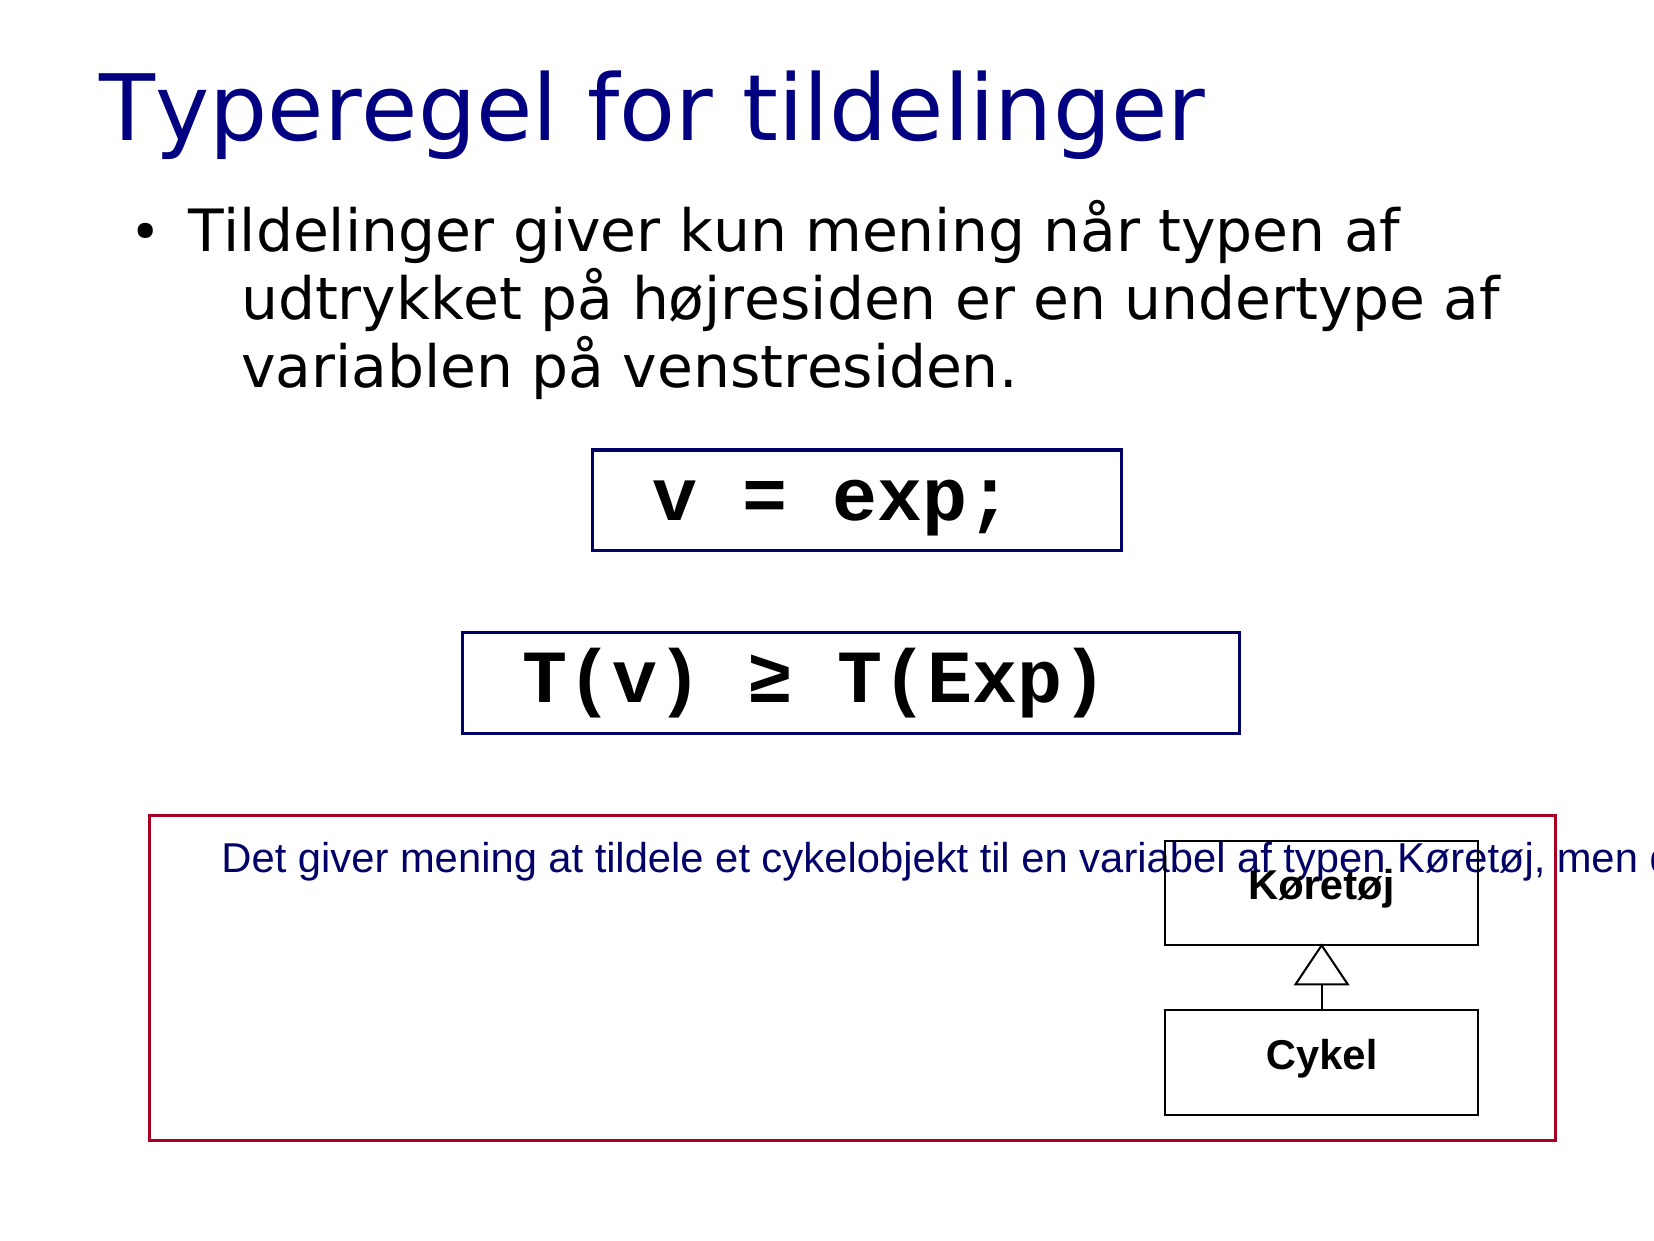

# Typeregel for tildelinger
Tildelinger giver kun mening når typen af udtrykket på højresiden er en undertype af variablen på venstresiden.
 v = exp;
 T(v) ≥ T(Exp)
Det giver mening at tildele et cykelobjekt til en variabel af typen Køretøj, men det giver ikke mening at tildele et køretøj (der kan være mange forskellige ting) til en variabel af typen Cykel.
Køretøj
Cykel